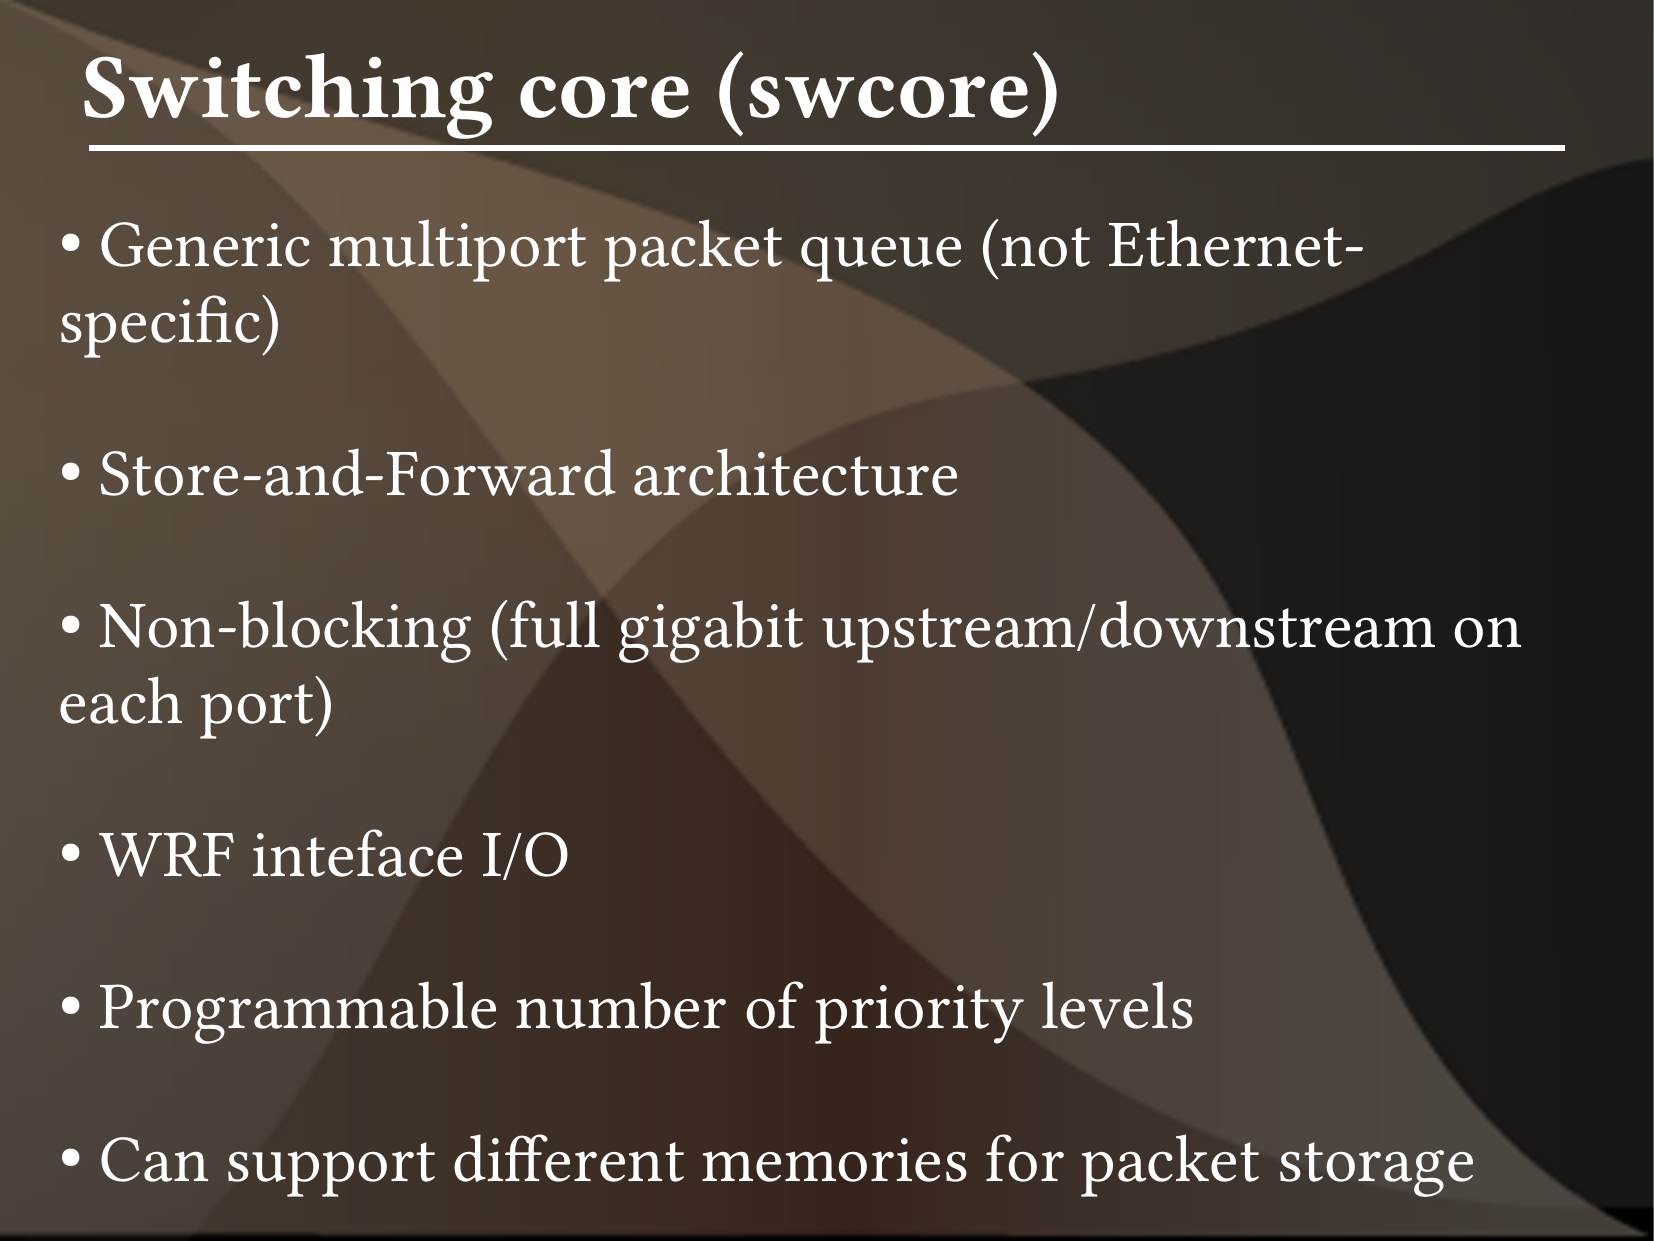

# Switching core (swcore)
 Generic multiport packet queue (not Ethernet-specific)
 Store-and-Forward architecture
 Non-blocking (full gigabit upstream/downstream on each port)
 WRF inteface I/O
 Programmable number of priority levels
 Can support different memories for packet storage